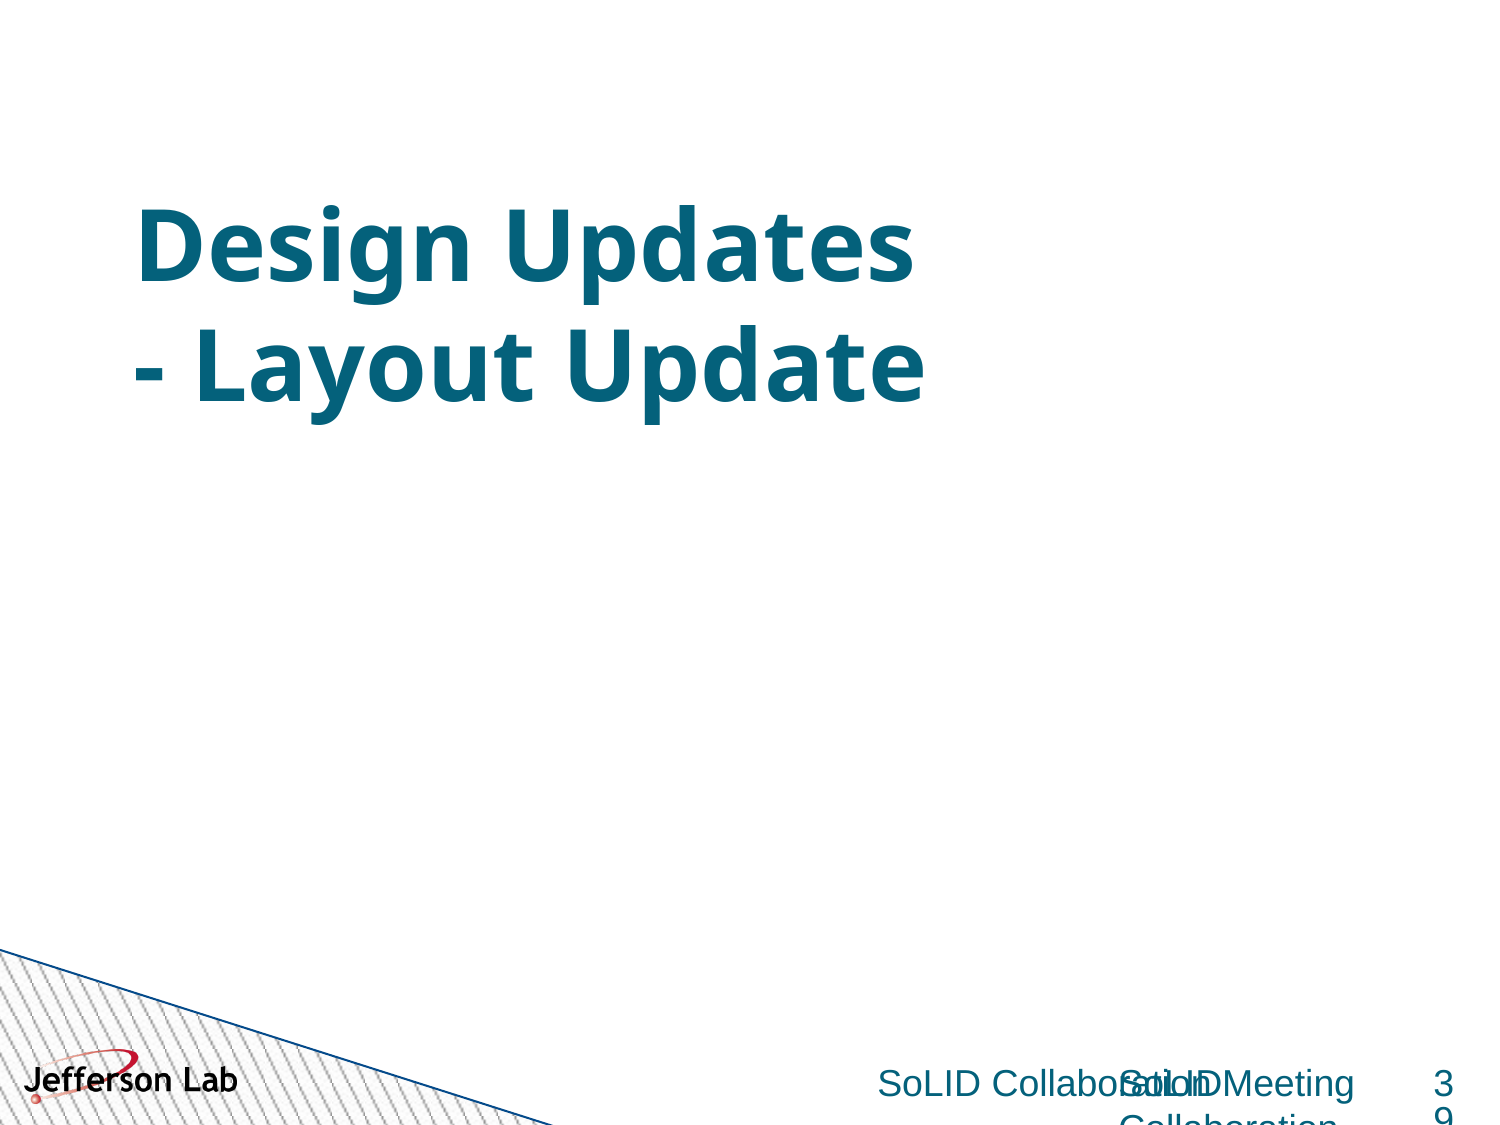

Design Updates
- Layout Update
SoLID Collaboration Meeting